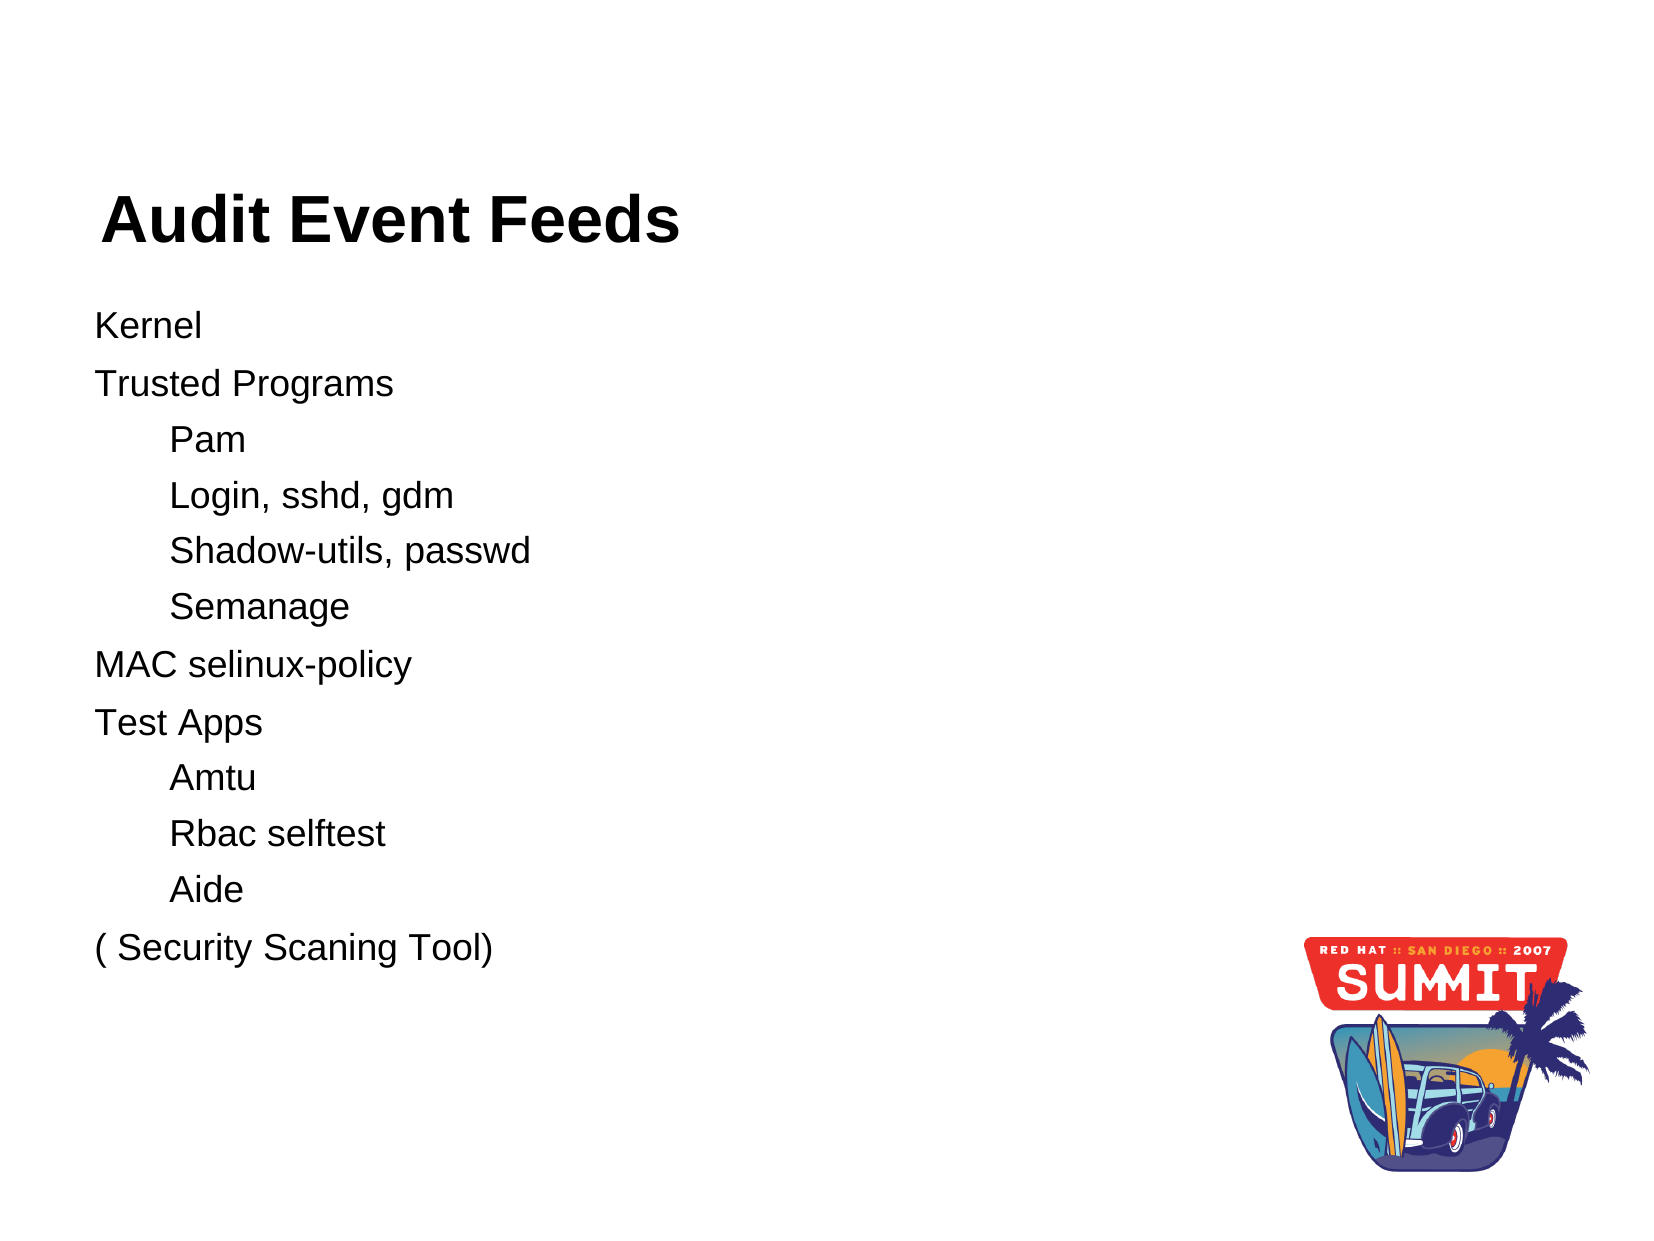

# Audit Event Feeds
Kernel
Trusted Programs
Pam
Login, sshd, gdm
Shadow-utils, passwd
Semanage
MAC selinux-policy
Test Apps
Amtu
Rbac selftest
Aide
( Security Scaning Tool)